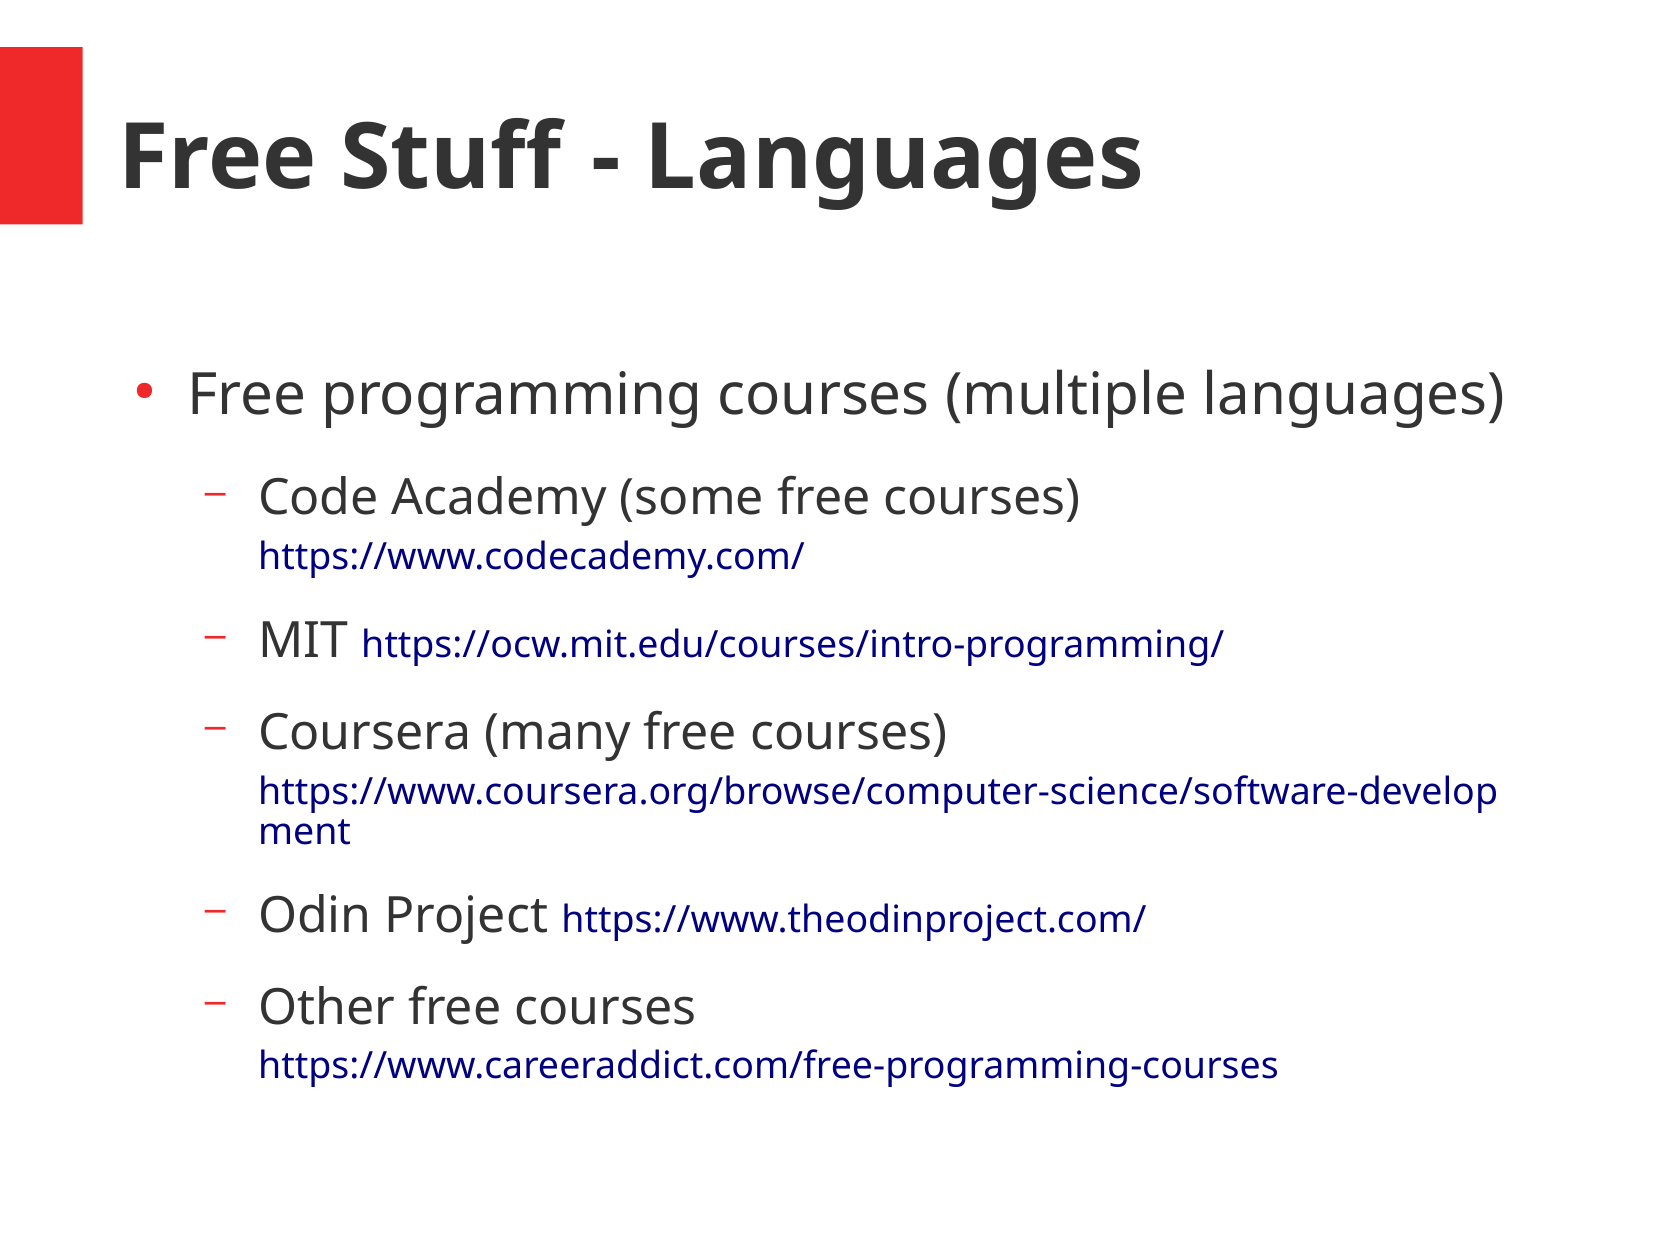

# Free Stuff	 - Languages
Free programming courses (multiple languages)
Code Academy (some free courses)https://www.codecademy.com/
MIT https://ocw.mit.edu/courses/intro-programming/
Coursera (many free courses) https://www.coursera.org/browse/computer-science/software-development
Odin Project https://www.theodinproject.com/
Other free courses https://www.careeraddict.com/free-programming-courses